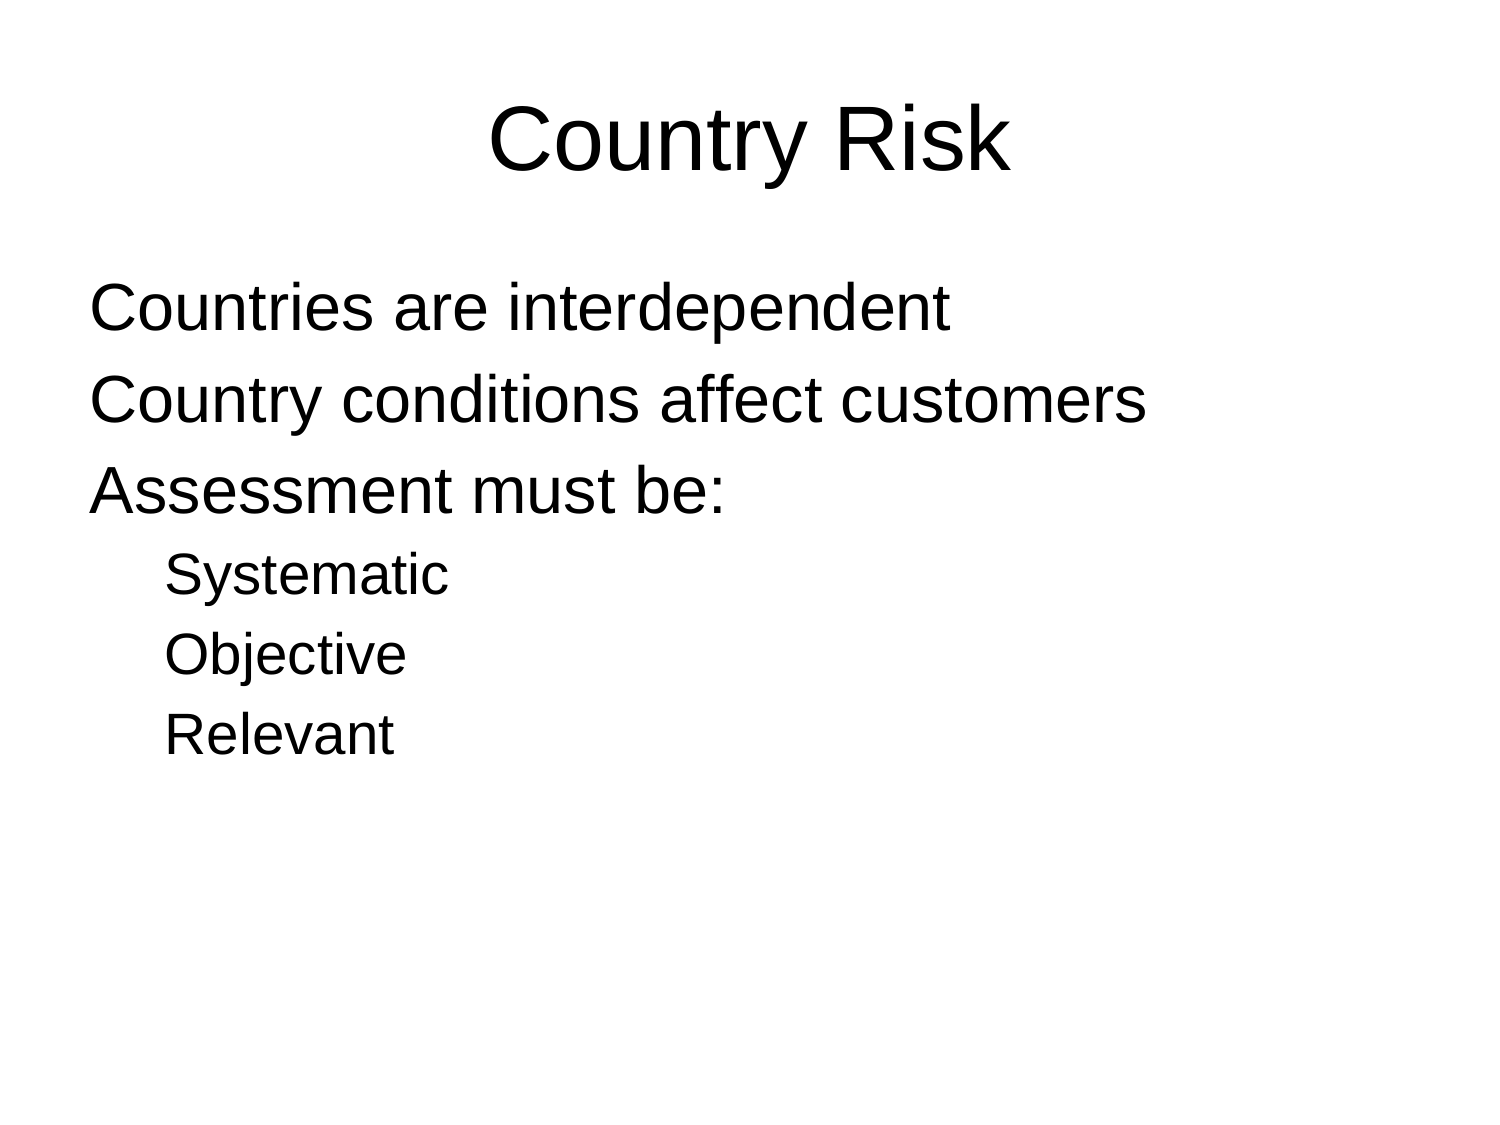

# Country Risk
Countries are interdependent
Country conditions affect customers
Assessment must be:
Systematic
Objective
Relevant